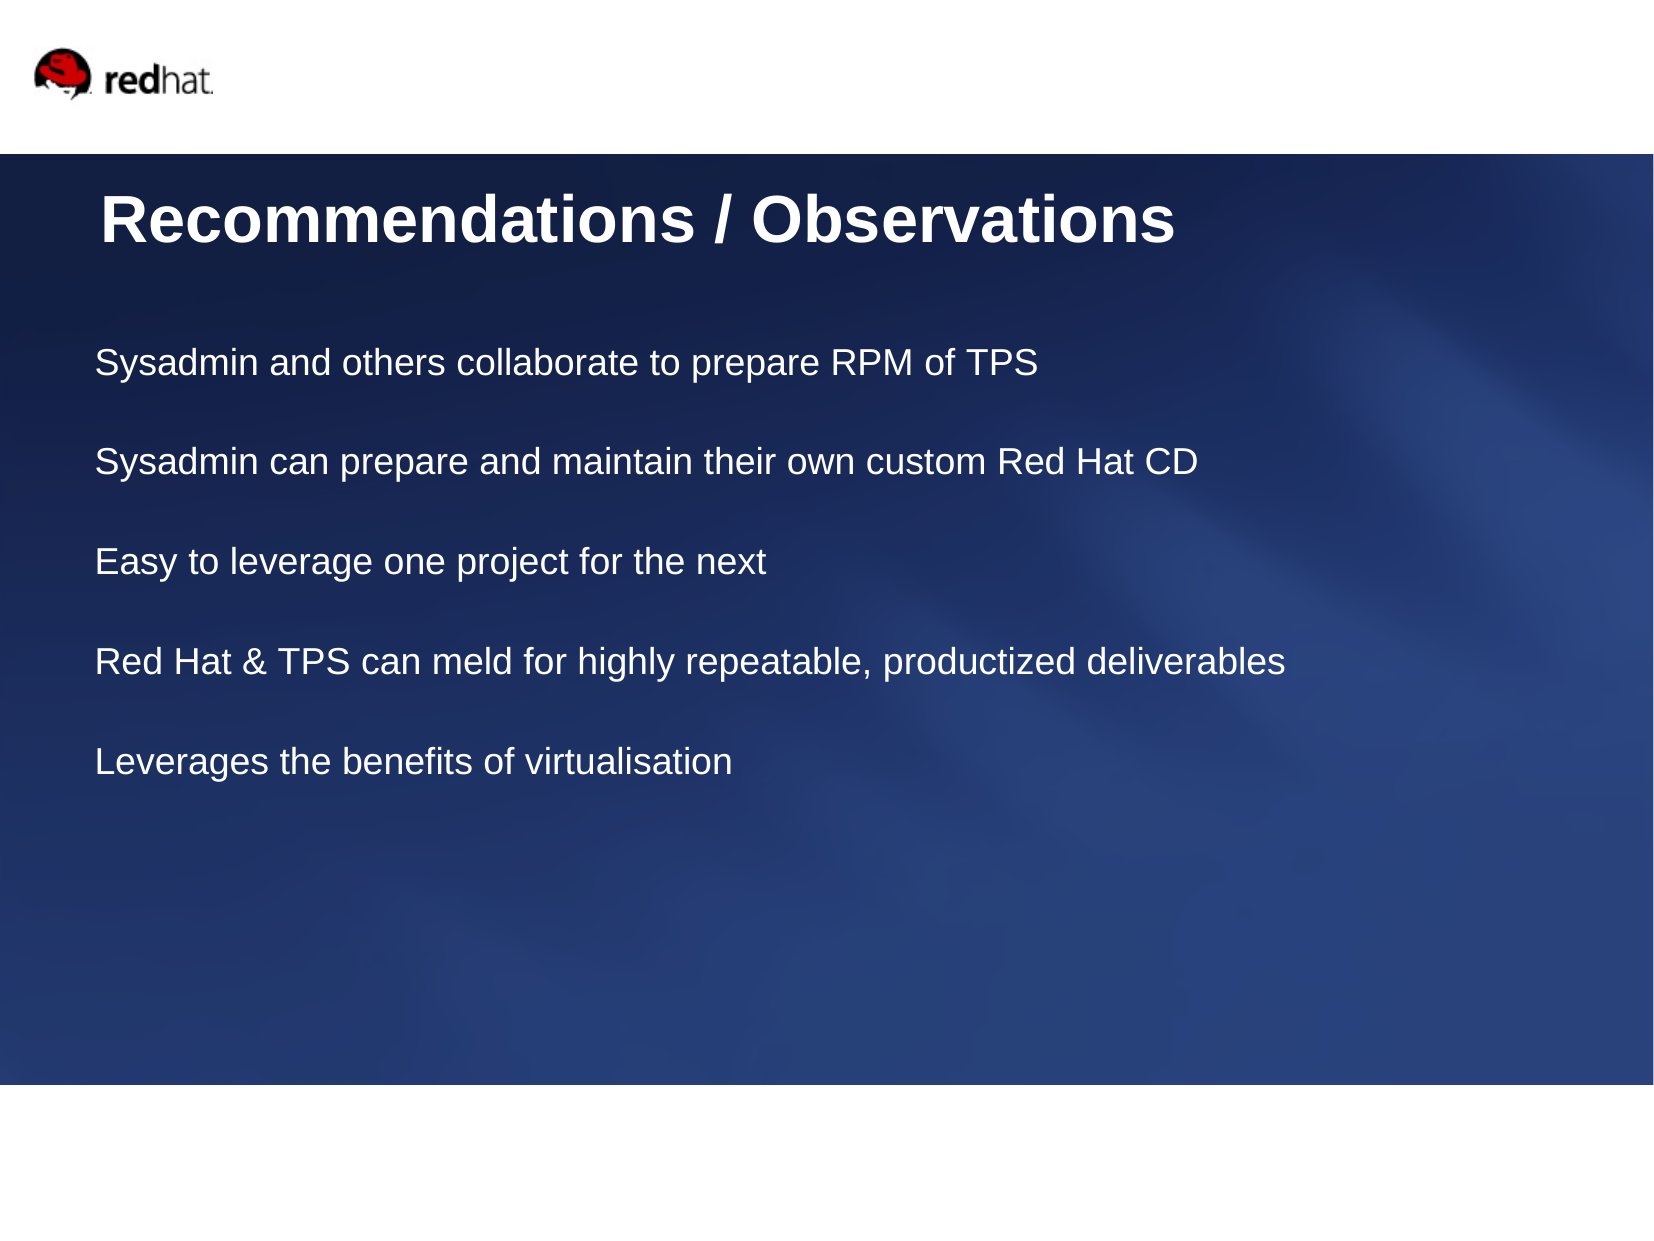

# Recommendations / Observations
Sysadmin and others collaborate to prepare RPM of TPS
Sysadmin can prepare and maintain their own custom Red Hat CD
Easy to leverage one project for the next
Red Hat & TPS can meld for highly repeatable, productized deliverables
Leverages the benefits of virtualisation